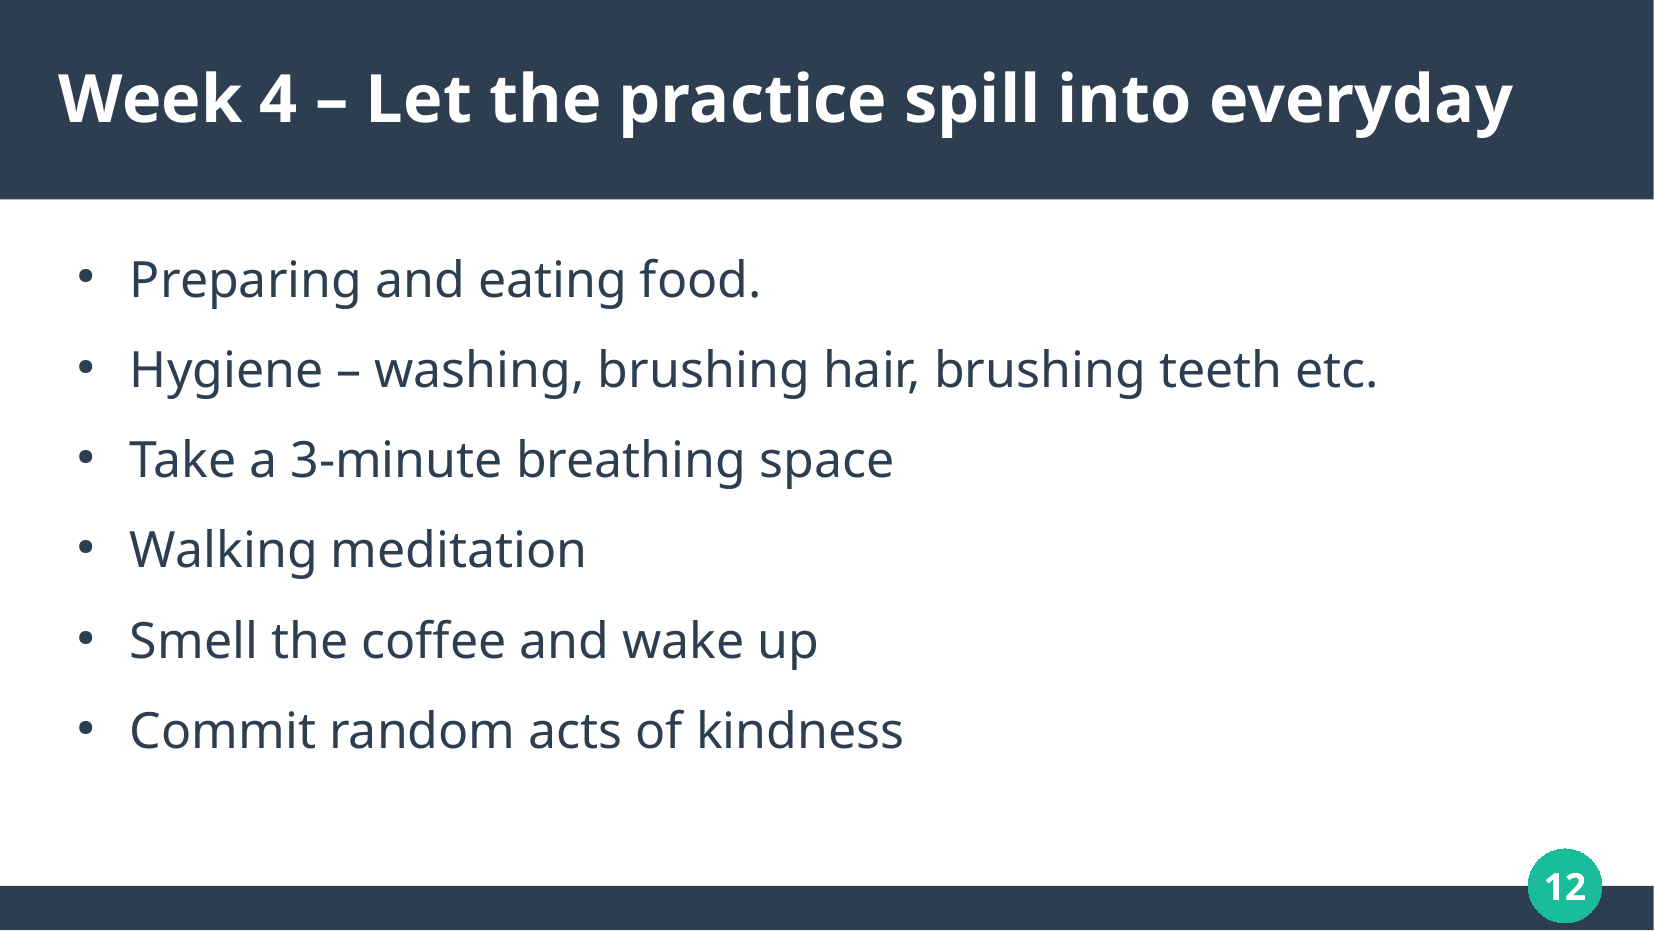

# Week 4 – Let the practice spill into everyday
Preparing and eating food.
Hygiene – washing, brushing hair, brushing teeth etc.
Take a 3-minute breathing space
Walking meditation
Smell the coffee and wake up
Commit random acts of kindness
12